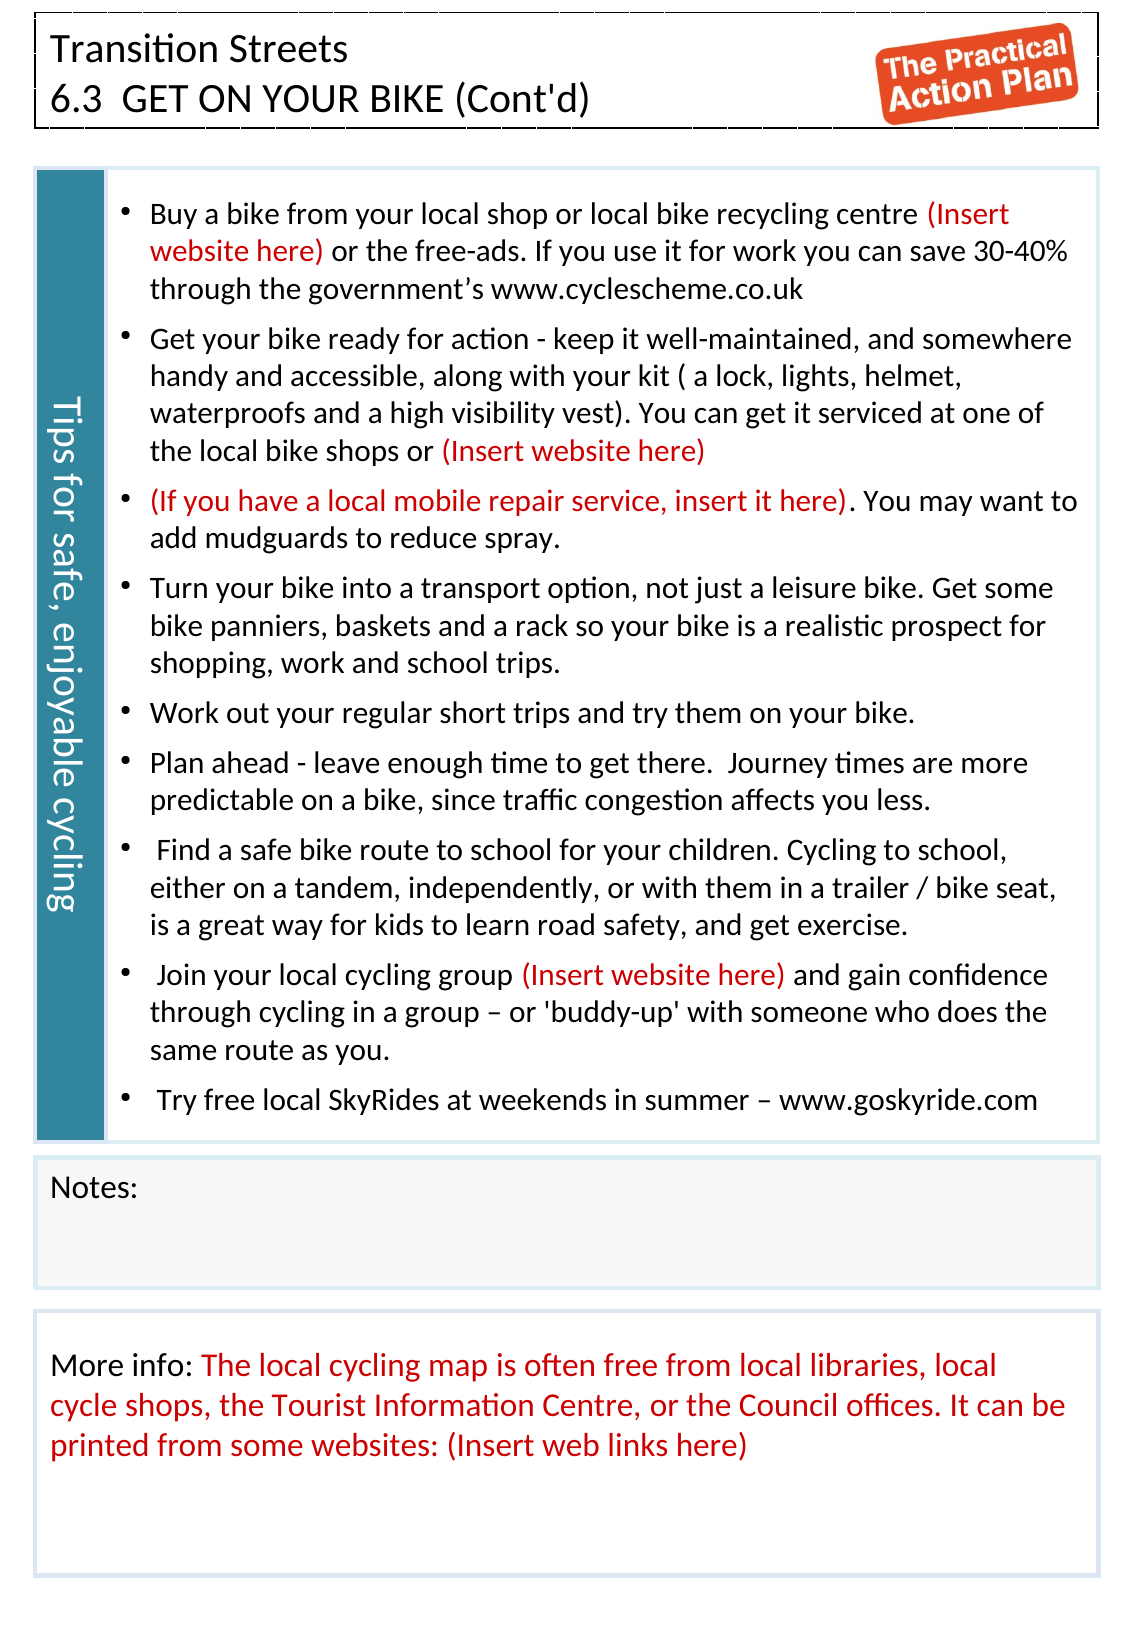

Transition Streets
6.3 GET ON YOUR BIKE (Cont'd)
Tips for safe, enjoyable cycling
Buy a bike from your local shop or local bike recycling centre (Insert website here) or the free-ads. If you use it for work you can save 30-40% through the government’s www.cyclescheme.co.uk
Get your bike ready for action - keep it well-maintained, and somewhere handy and accessible, along with your kit ( a lock, lights, helmet, waterproofs and a high visibility vest). You can get it serviced at one of the local bike shops or (Insert website here)
(If you have a local mobile repair service, insert it here). You may want to add mudguards to reduce spray.
Turn your bike into a transport option, not just a leisure bike. Get some bike panniers, baskets and a rack so your bike is a realistic prospect for shopping, work and school trips.
Work out your regular short trips and try them on your bike.
Plan ahead - leave enough time to get there. Journey times are more predictable on a bike, since traffic congestion affects you less.
 Find a safe bike route to school for your children. Cycling to school, either on a tandem, independently, or with them in a trailer / bike seat, is a great way for kids to learn road safety, and get exercise.
 Join your local cycling group (Insert website here) and gain confidence through cycling in a group – or 'buddy-up' with someone who does the same route as you.
 Try free local SkyRides at weekends in summer – www.goskyride.com
Notes:
More info: The local cycling map is often free from local libraries, local cycle shops, the Tourist Information Centre, or the Council offices. It can be printed from some websites: (Insert web links here)